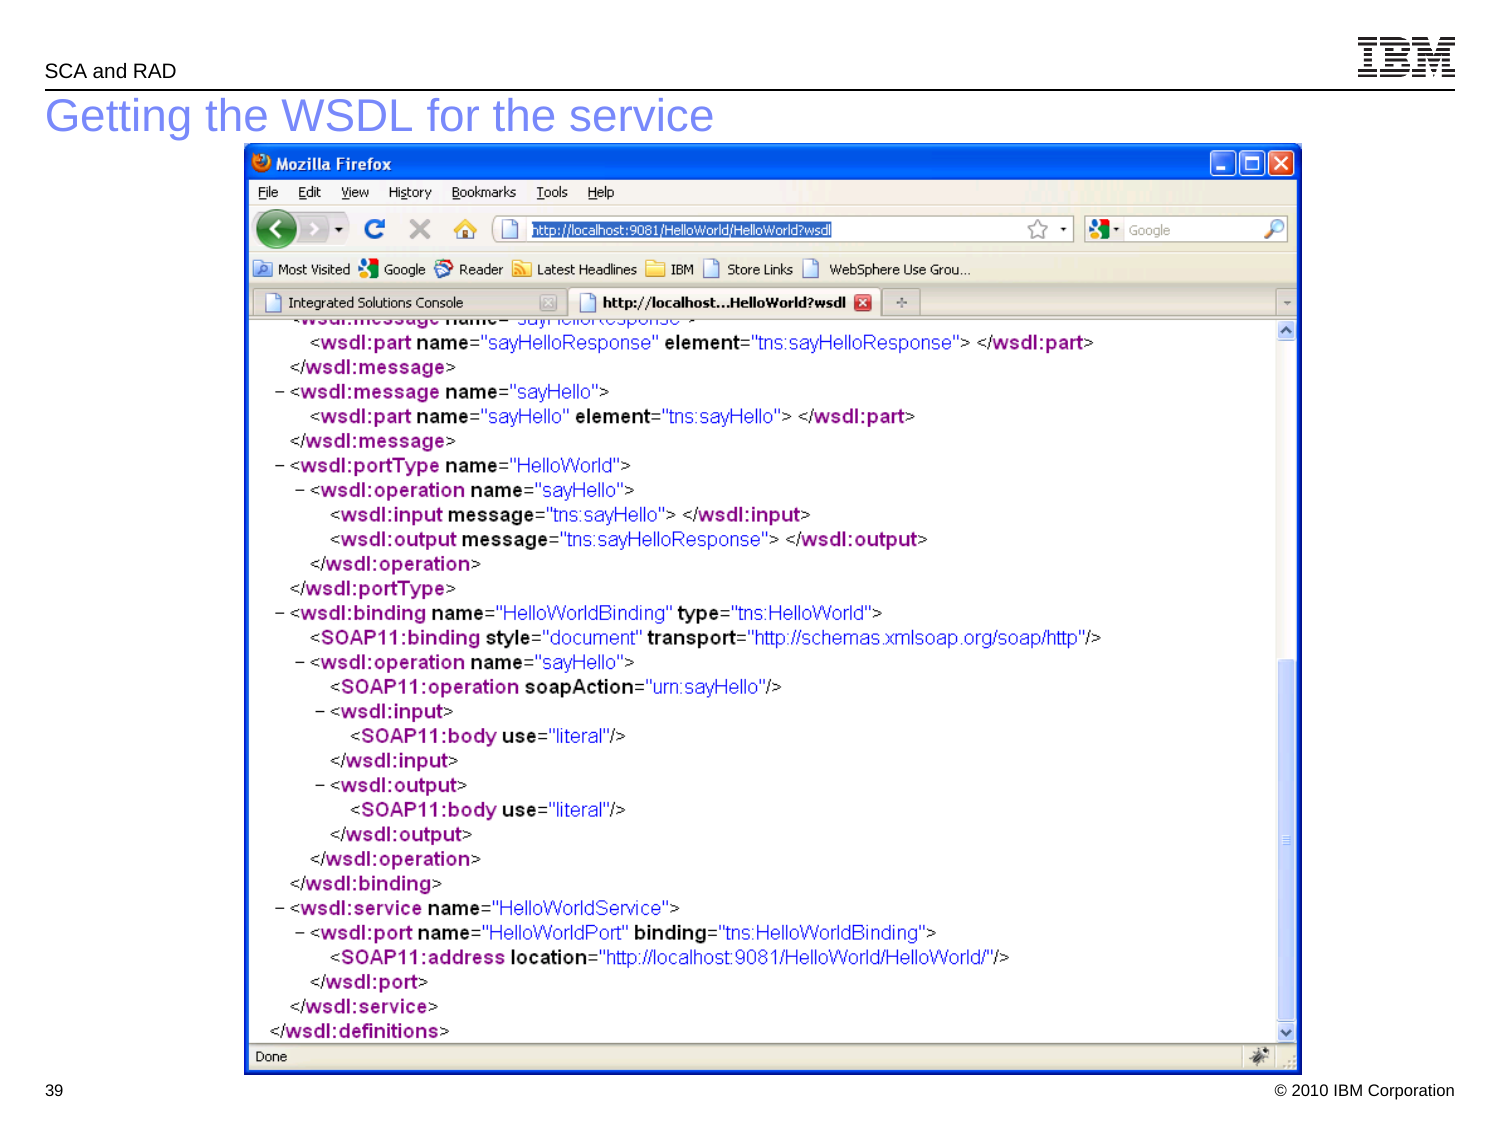

# Getting the WSDL for the service
39